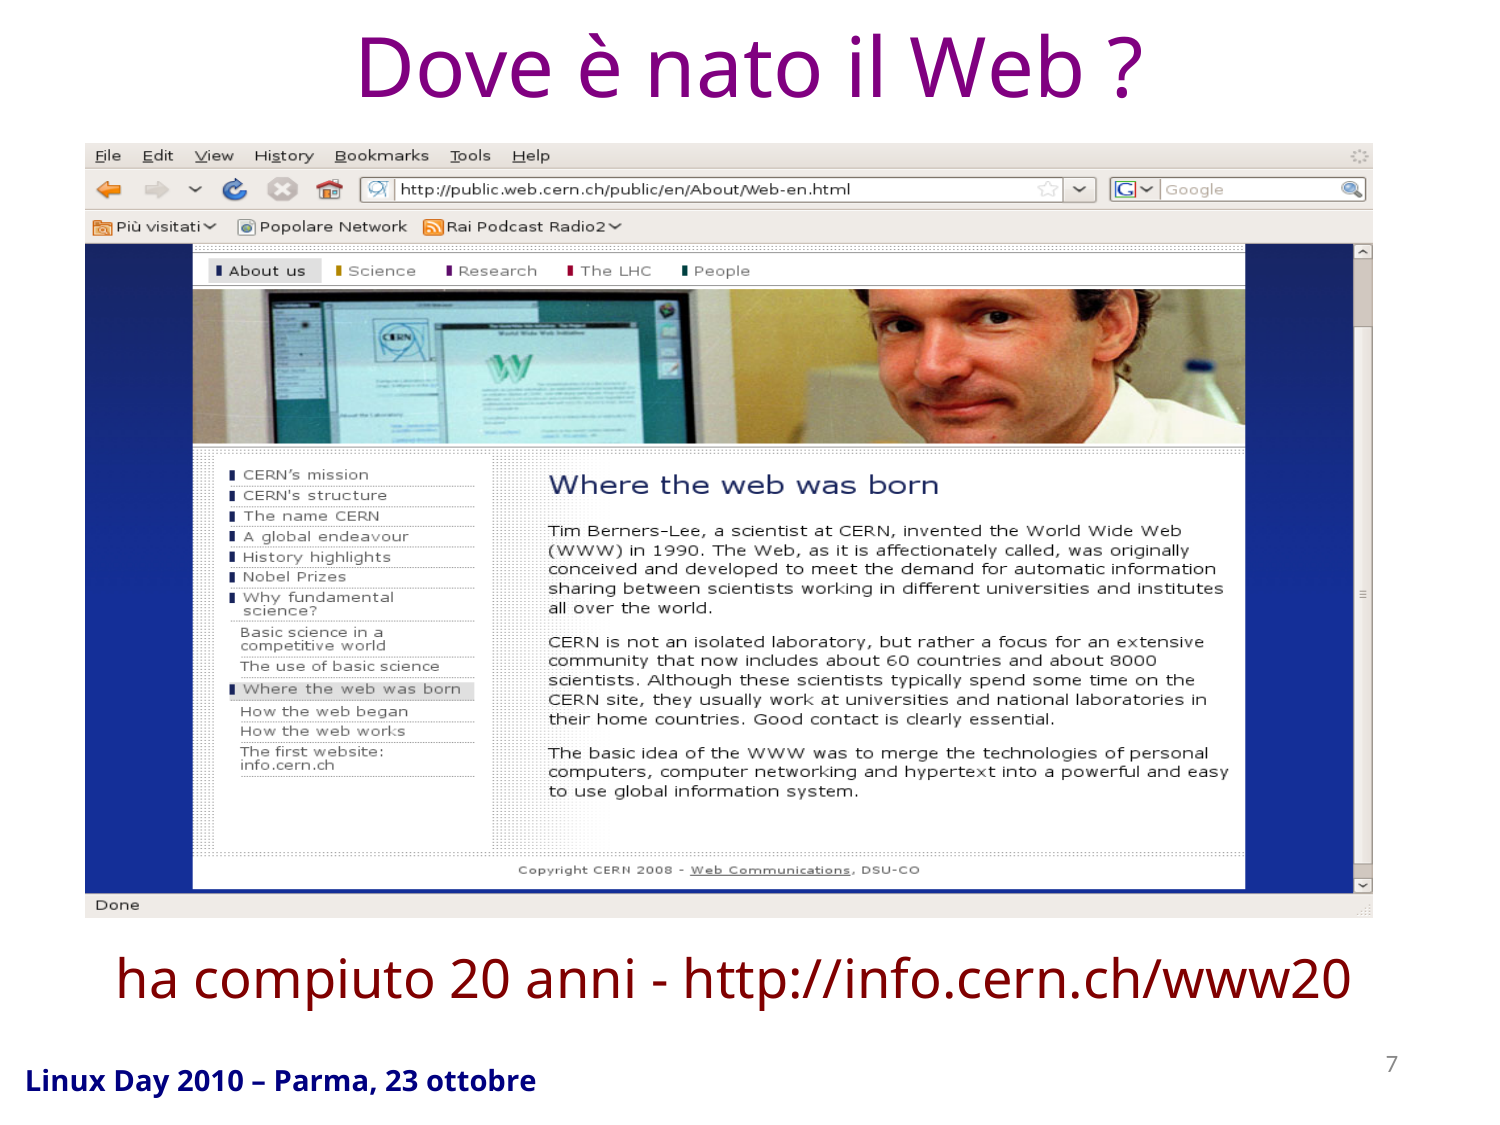

Dove è nato il Web ?
# ha compiuto 20 anni - http://info.cern.ch/www20
7